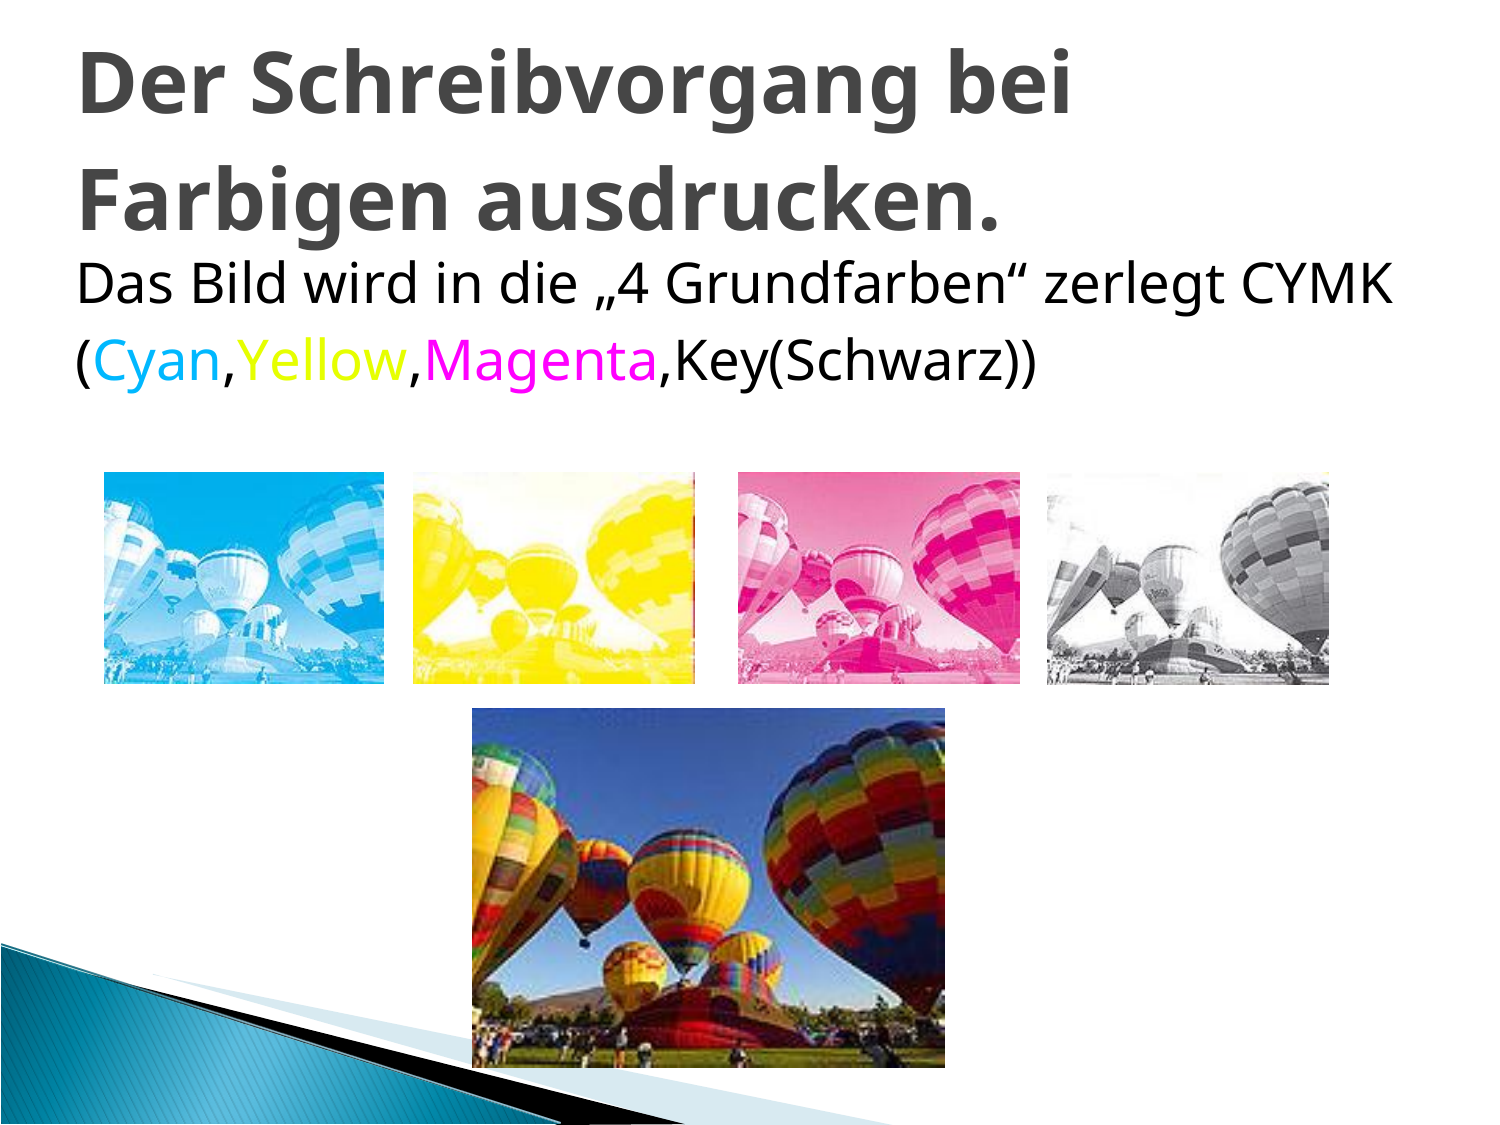

# Der Schreibvorgang bei Farbigen ausdrucken.
Das Bild wird in die „4 Grundfarben“ zerlegt CYMK (Cyan,Yellow,Magenta,Key(Schwarz))